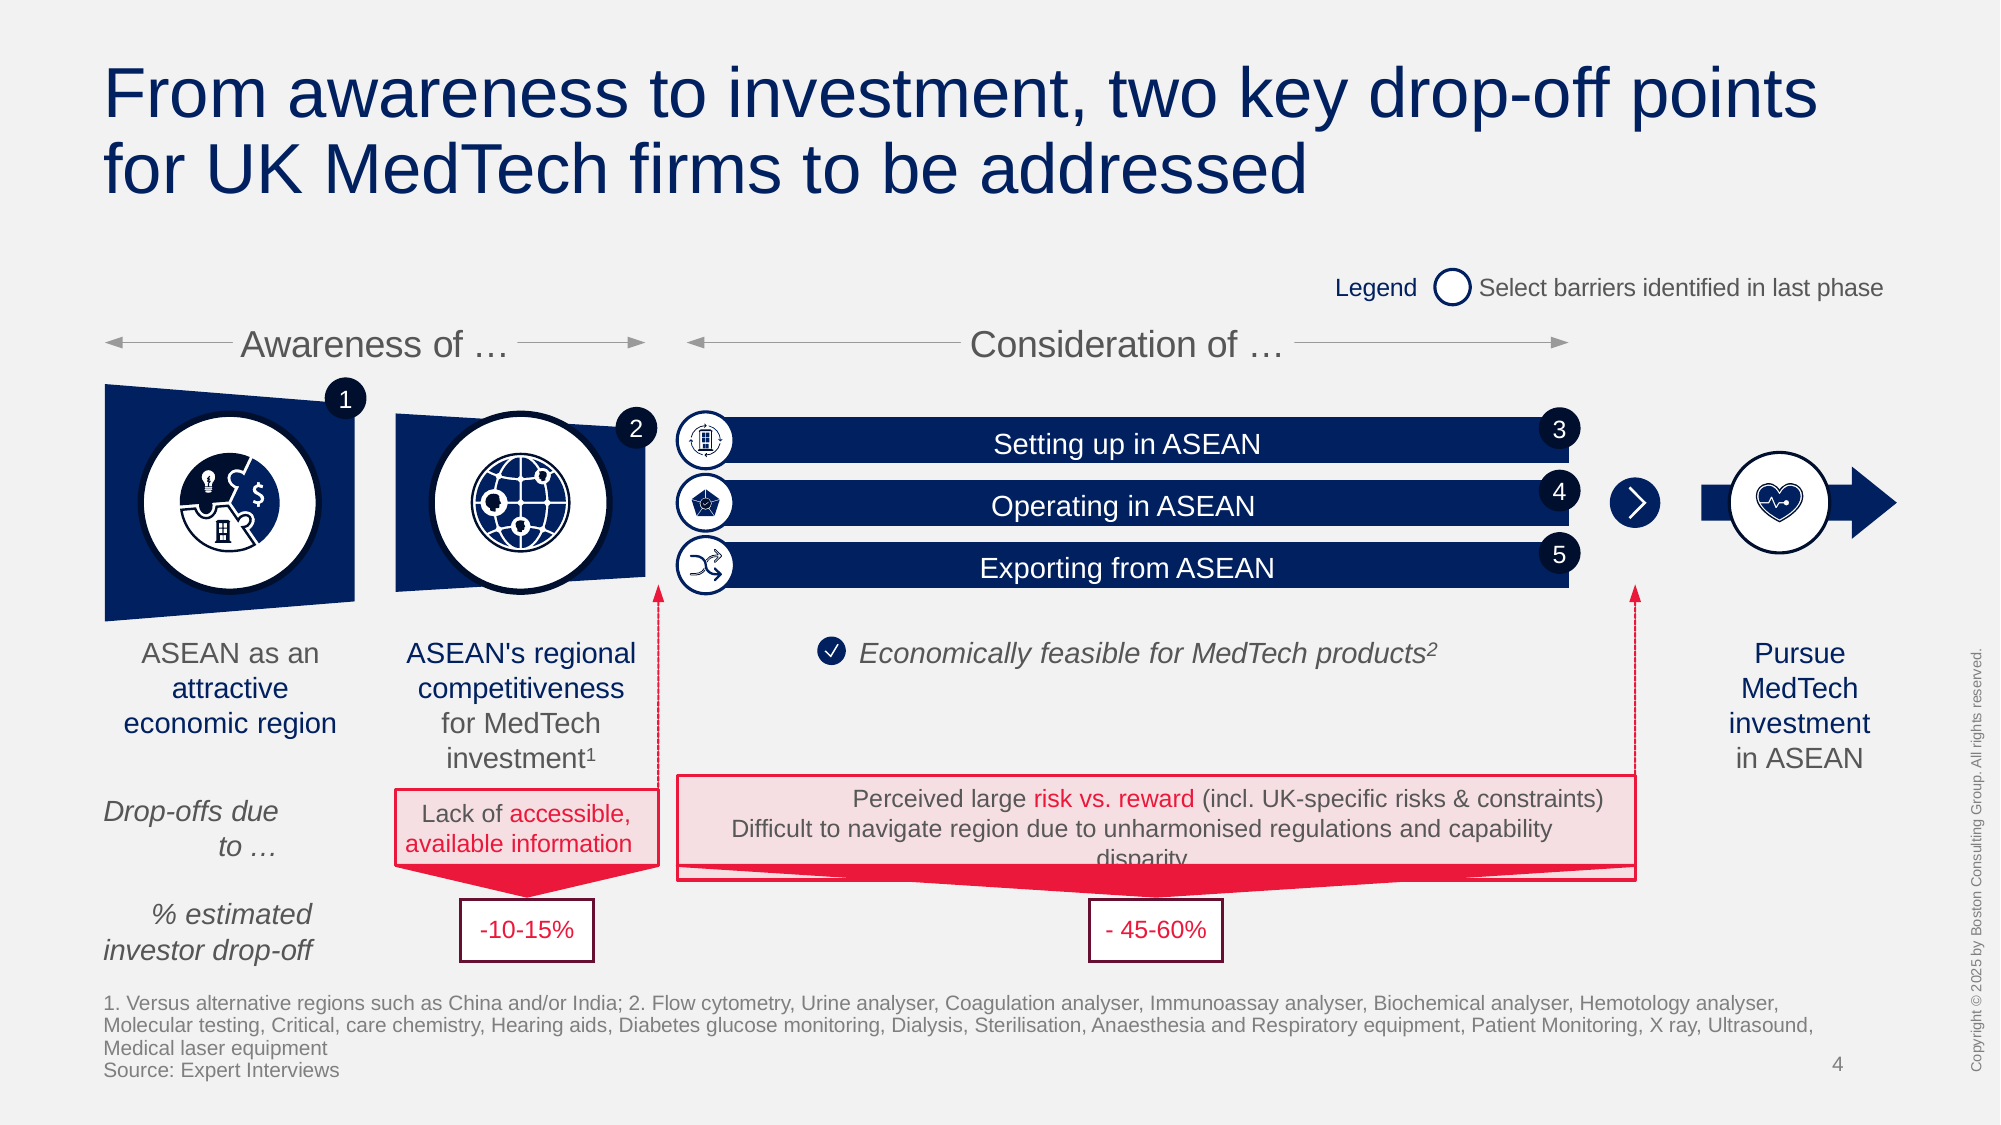

# From awareness to investment, two key drop-off points for UK MedTech firms to be addressed
Legend
Select barriers identified in last phase
Awareness of …
Consideration of …
1
2
3
Setting up in ASEAN
4
Operating in ASEAN
5
Exporting from ASEAN
ASEAN as an attractive economic region
ASEAN's regional competitiveness for MedTech investment1
Economically feasible for MedTech products2
Pursue MedTech investment
in ASEAN
Perceived large risk vs. reward (incl. UK-specific risks & constraints) Difficult to navigate region due to unharmonised regulations and capability disparity
Lack of accessible, available information
Drop-offs due
to …
% estimated investor drop-off
-10-15%
- 45-60%
1. Versus alternative regions such as China and/or India; 2. Flow cytometry, Urine analyser, Coagulation analyser, Immunoassay analyser, Biochemical analyser, Hemotology analyser, Molecular testing, Critical, care chemistry, Hearing aids, Diabetes glucose monitoring, Dialysis, Sterilisation, Anaesthesia and Respiratory equipment, Patient Monitoring, X ray, Ultrasound, Medical laser equipment
Source: Expert Interviews